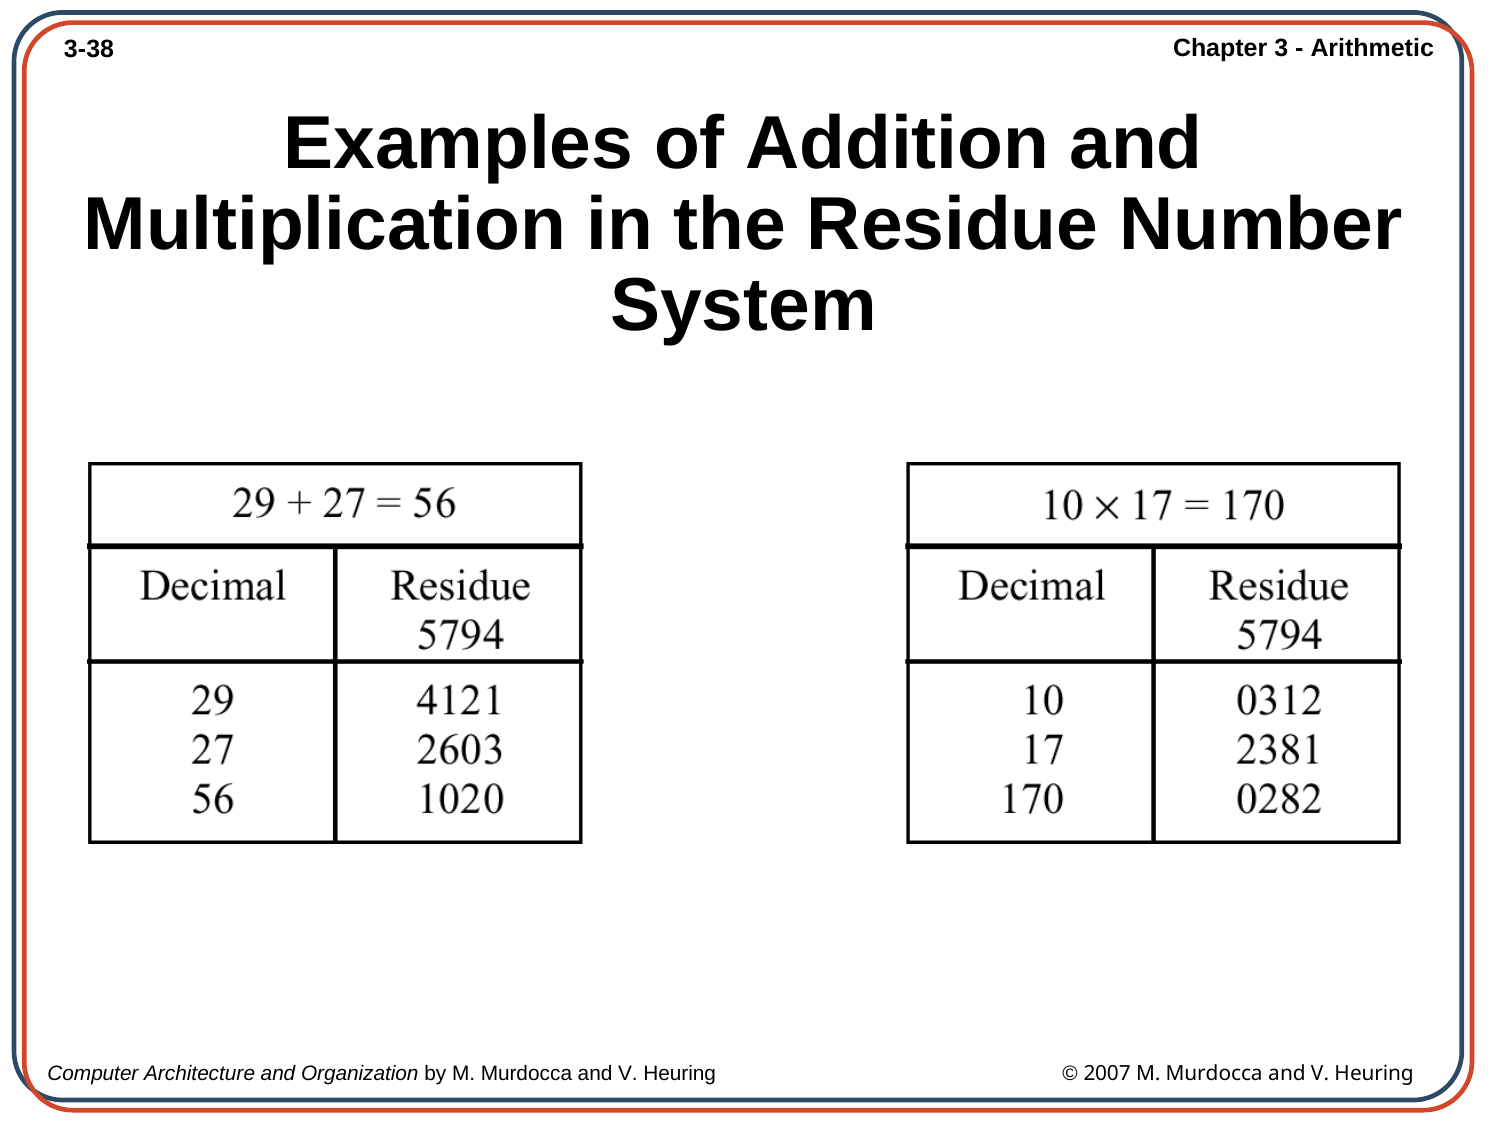

# Examples of Addition and Multiplication in the Residue Number System